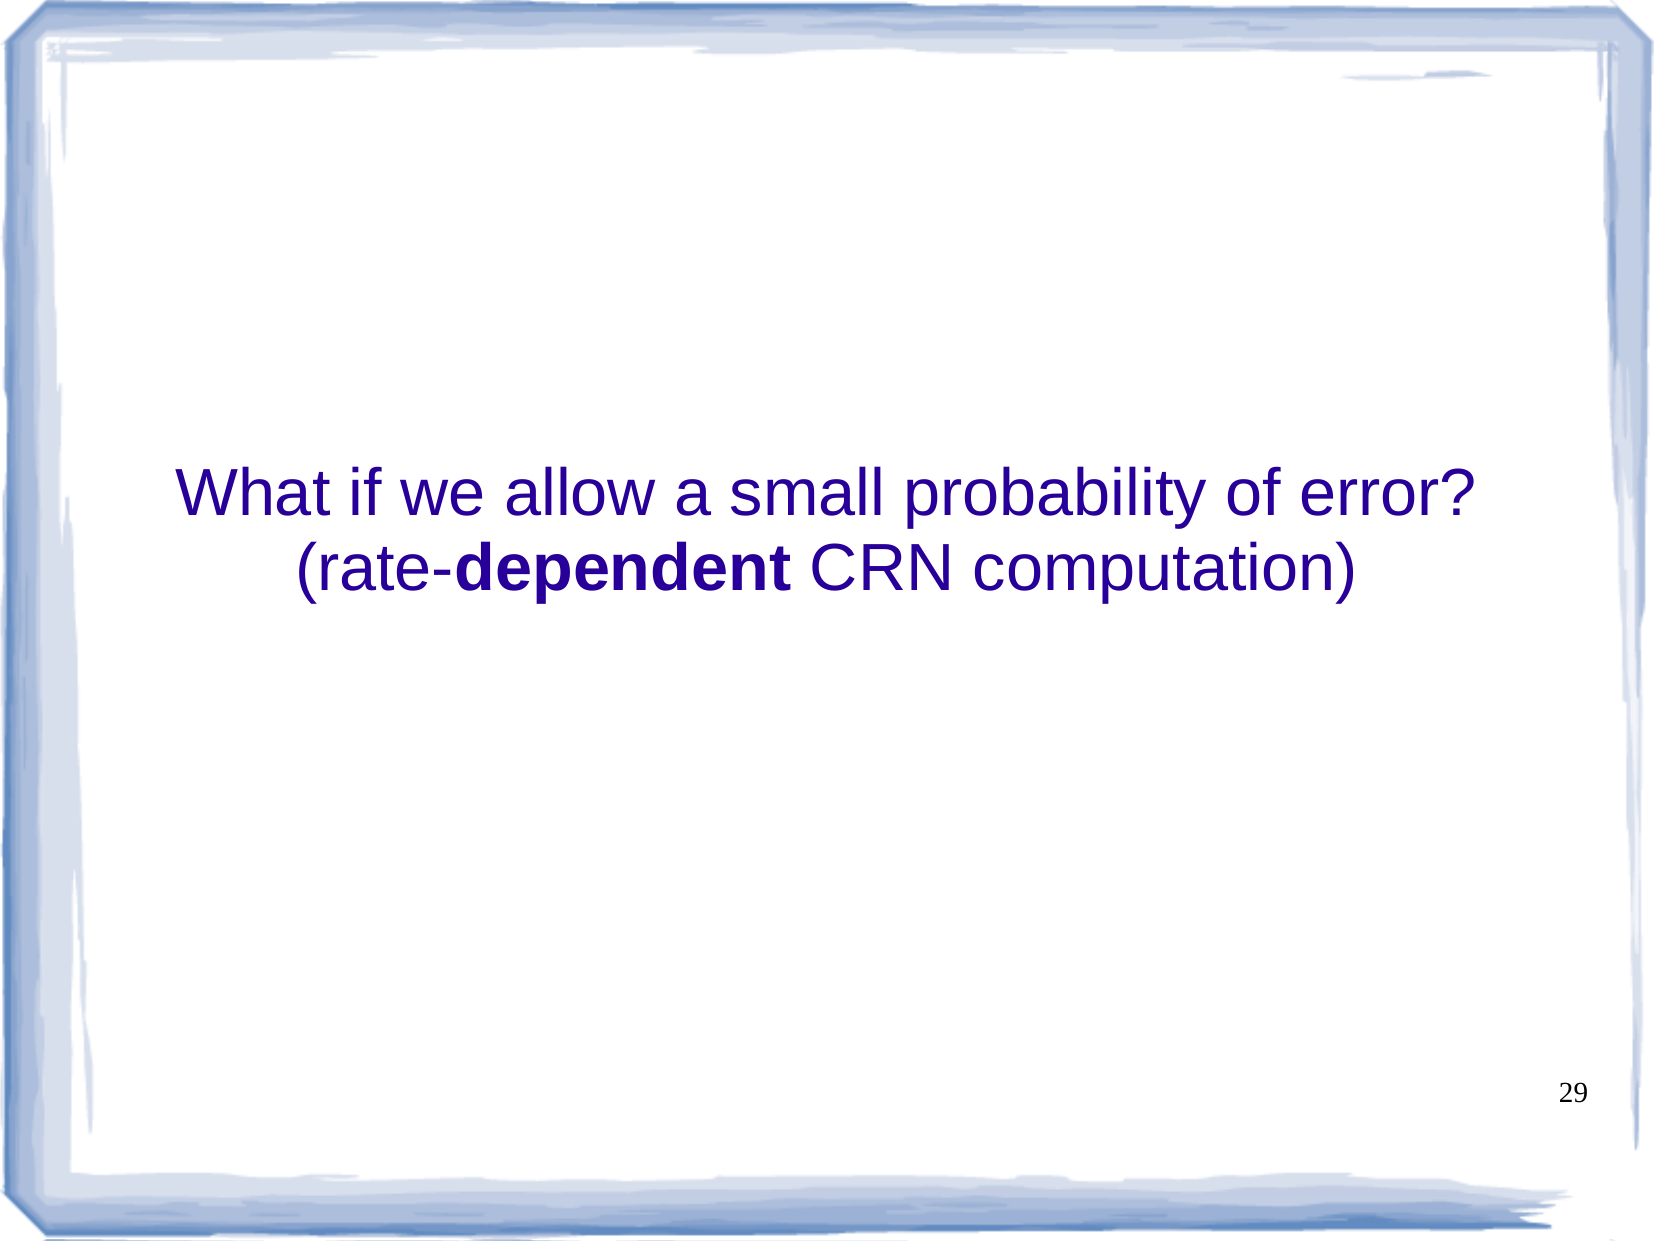

# What if we allow a small probability of error?
(rate-dependent CRN computation)
29